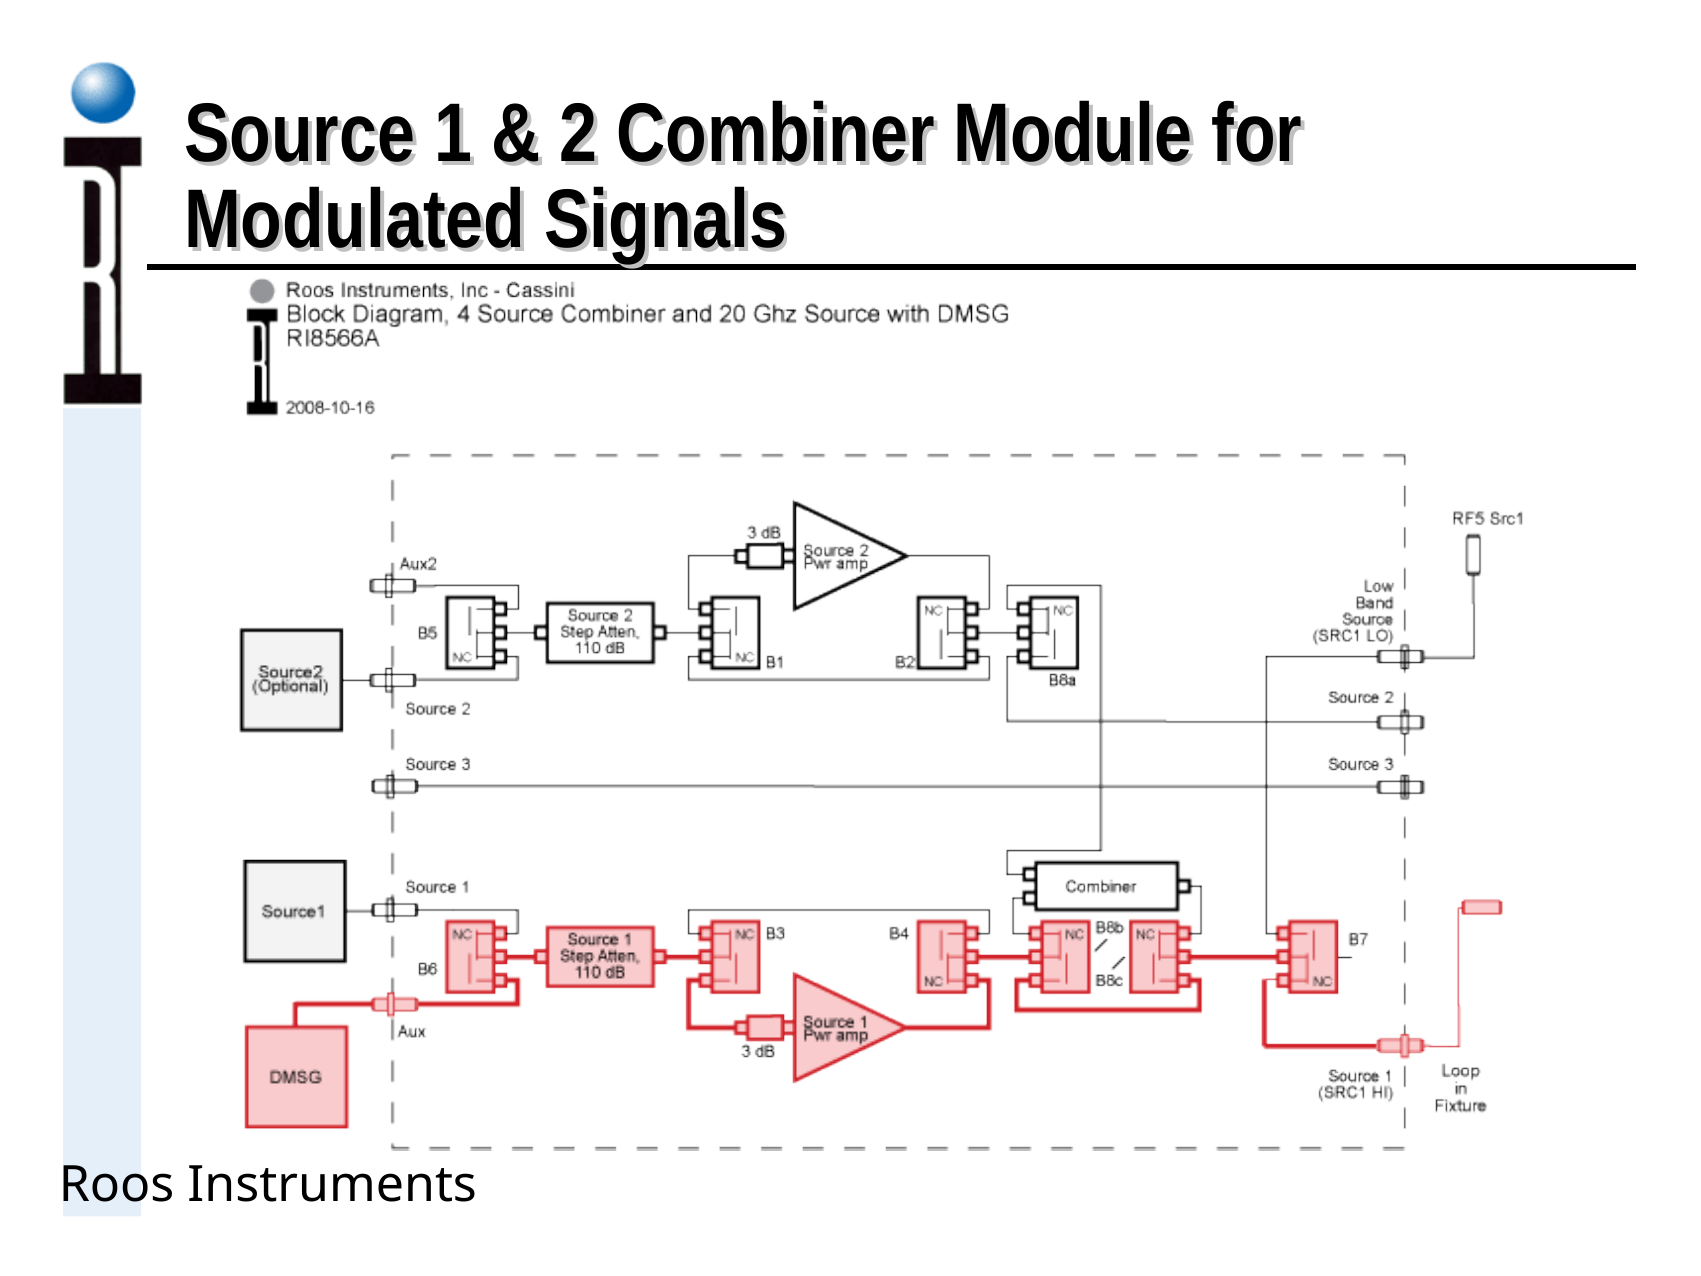

Source 1 & 2 Combiner Module for Modulated Signals